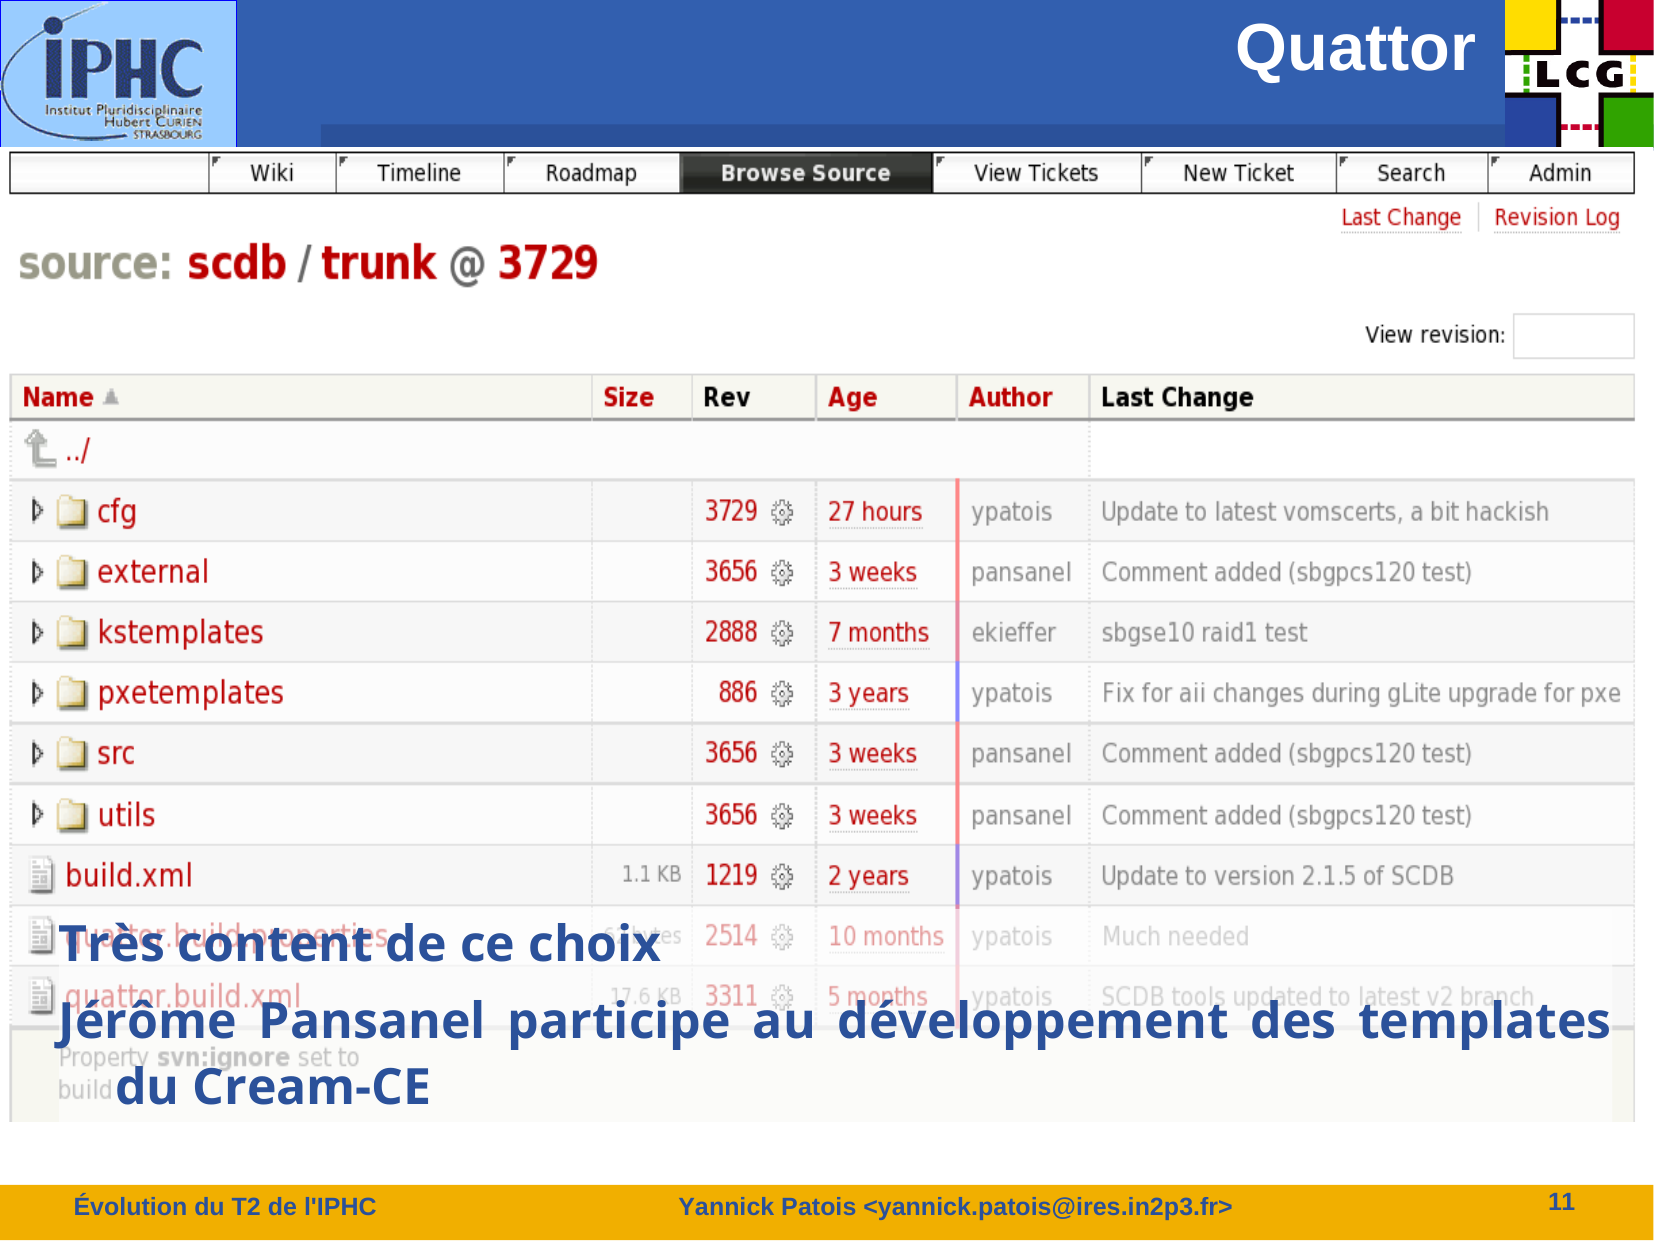

# Quattor
Très content de ce choix
Jérôme Pansanel participe au développement des templates du Cream-CE